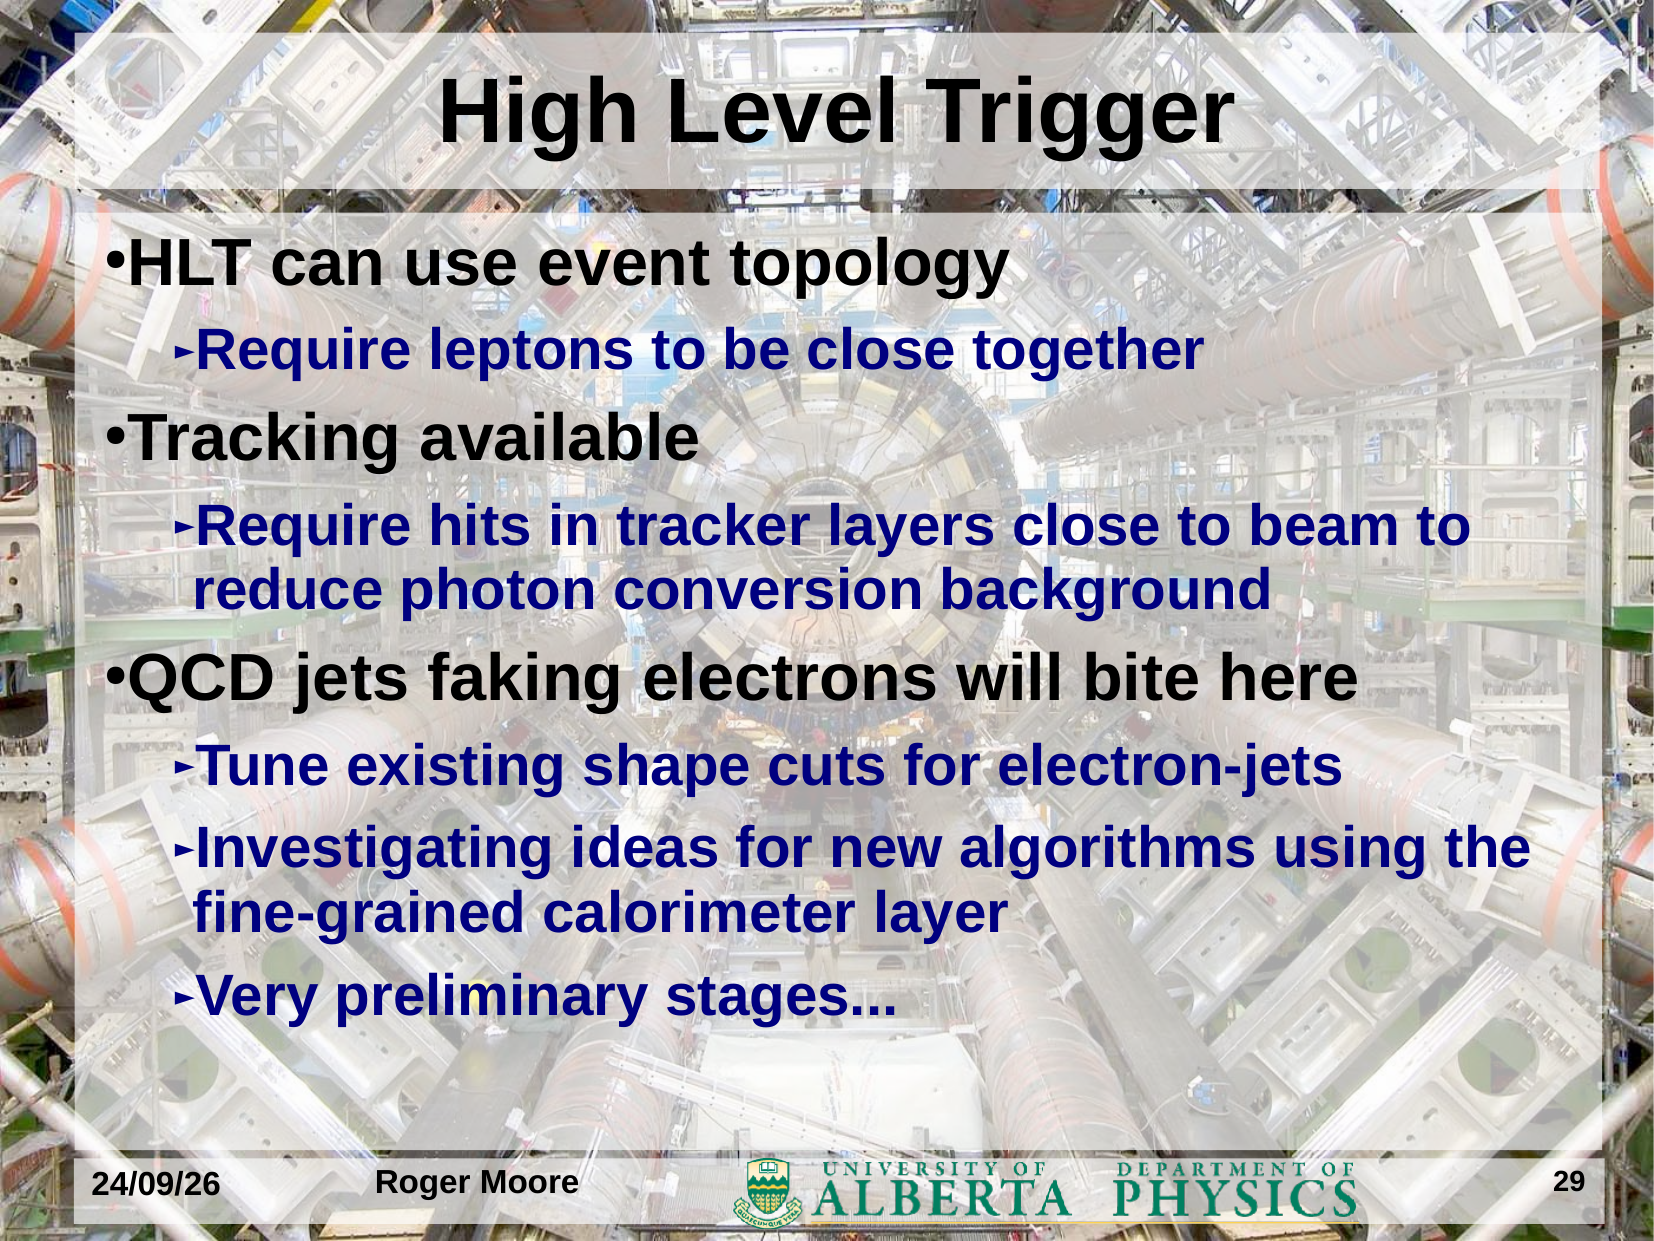

# High Level Trigger
HLT can use event topology
Require leptons to be close together
Tracking available
Require hits in tracker layers close to beam to reduce photon conversion background
QCD jets faking electrons will bite here
Tune existing shape cuts for electron-jets
Investigating ideas for new algorithms using the fine-grained calorimeter layer
Very preliminary stages...